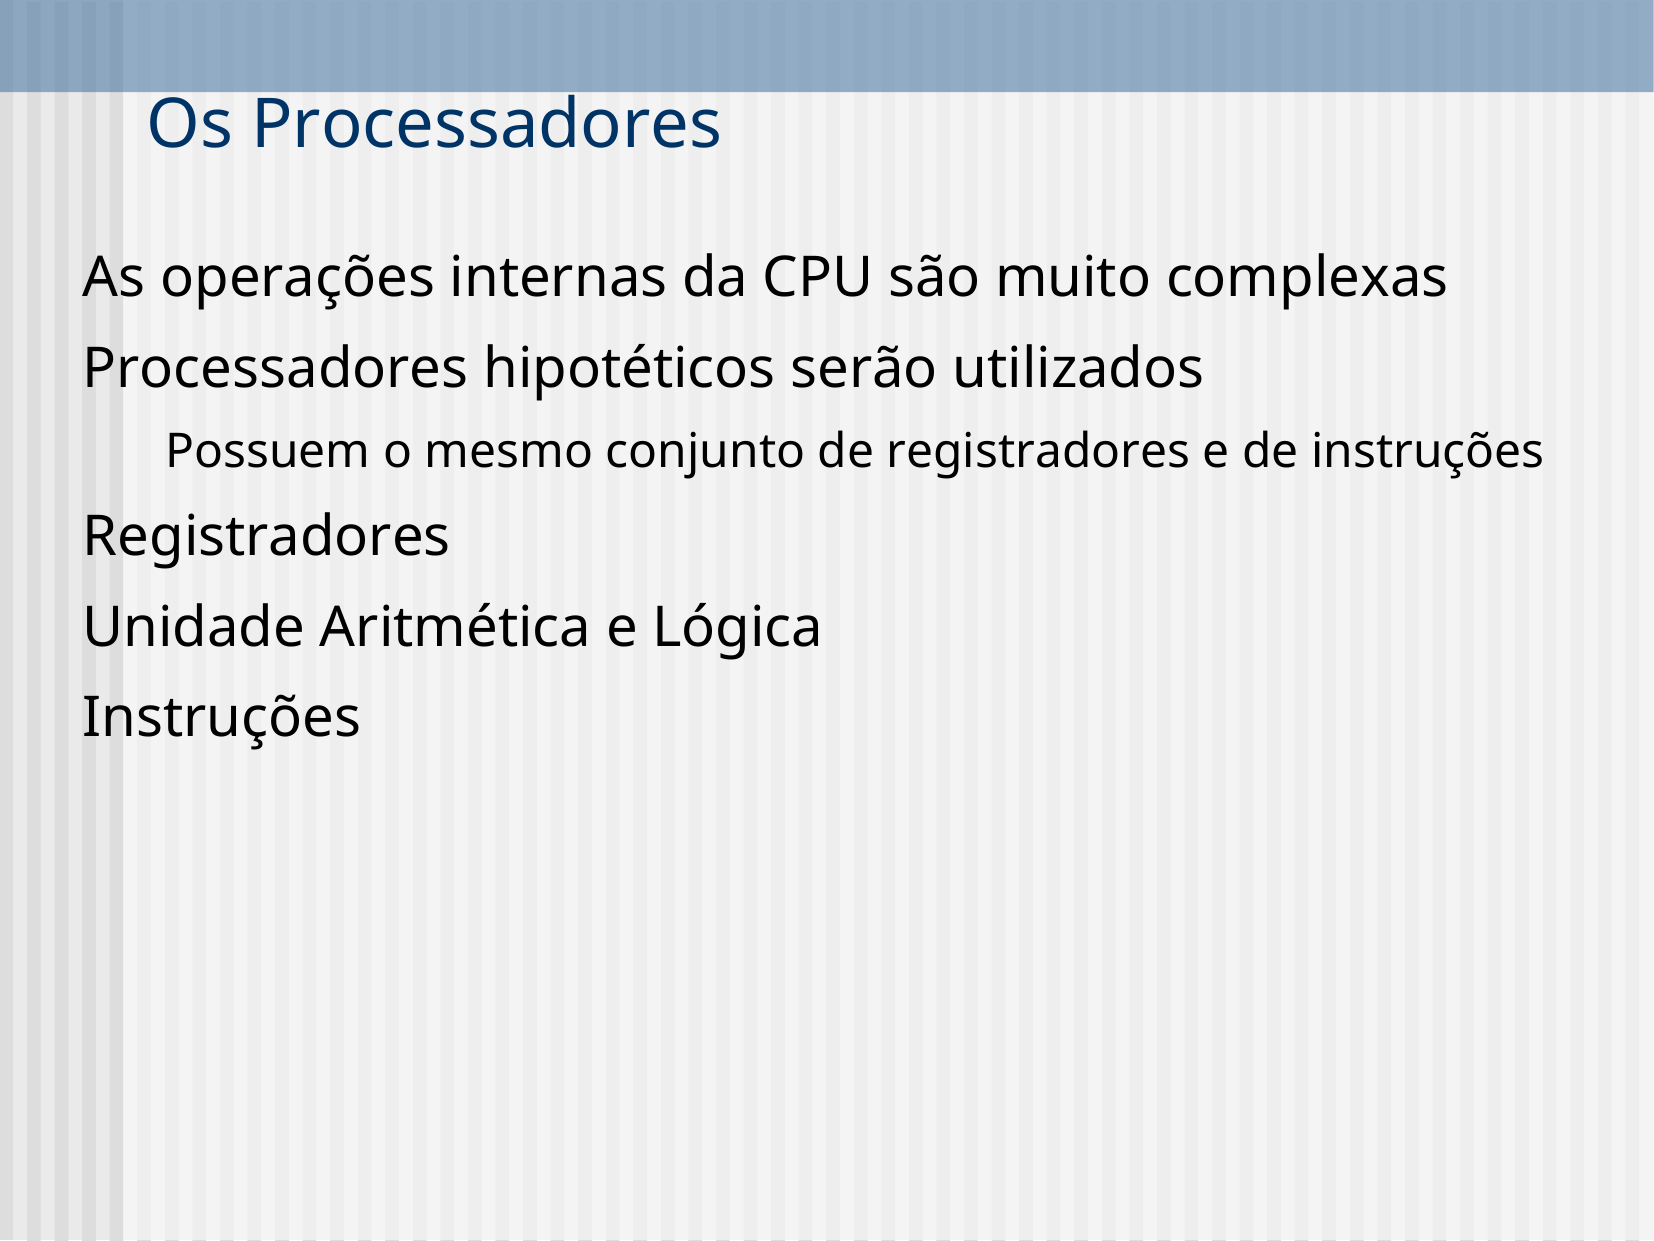

# Os Processadores
As operações internas da CPU são muito complexas
Processadores hipotéticos serão utilizados
Possuem o mesmo conjunto de registradores e de instruções
Registradores
Unidade Aritmética e Lógica
Instruções